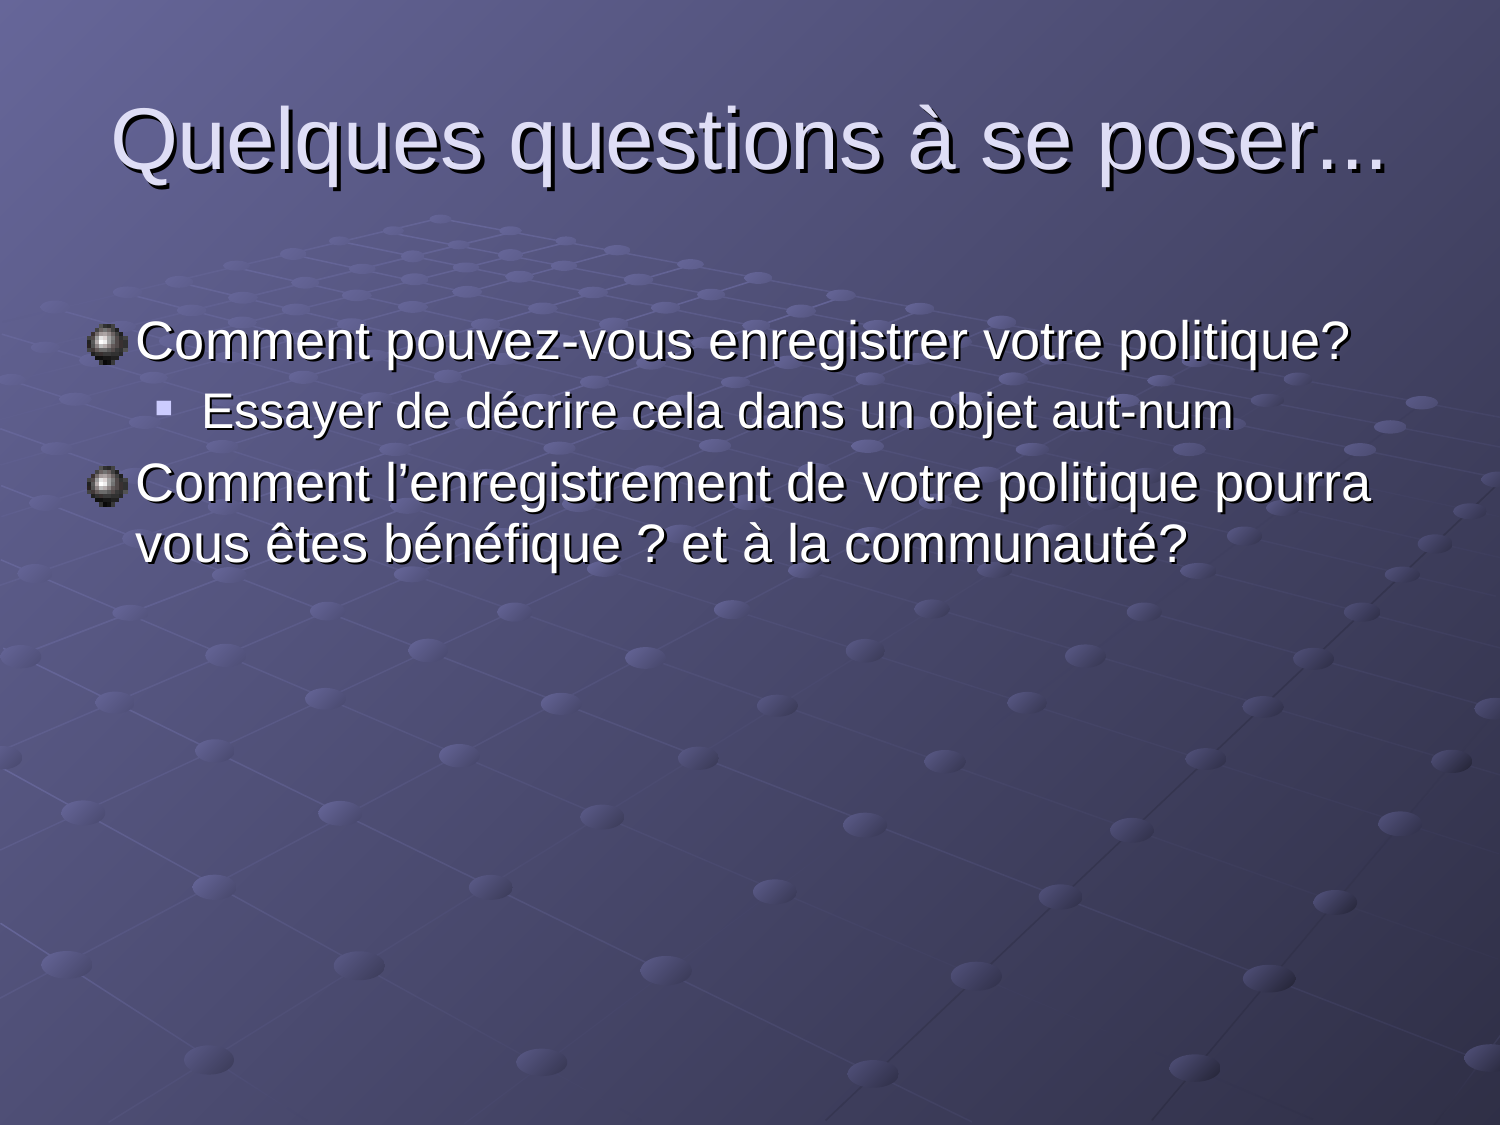

# Quelques questions à se poser...
Comment pouvez-vous enregistrer votre politique?
Essayer de décrire cela dans un objet aut-num
Comment l’enregistrement de votre politique pourra vous êtes bénéfique ? et à la communauté?